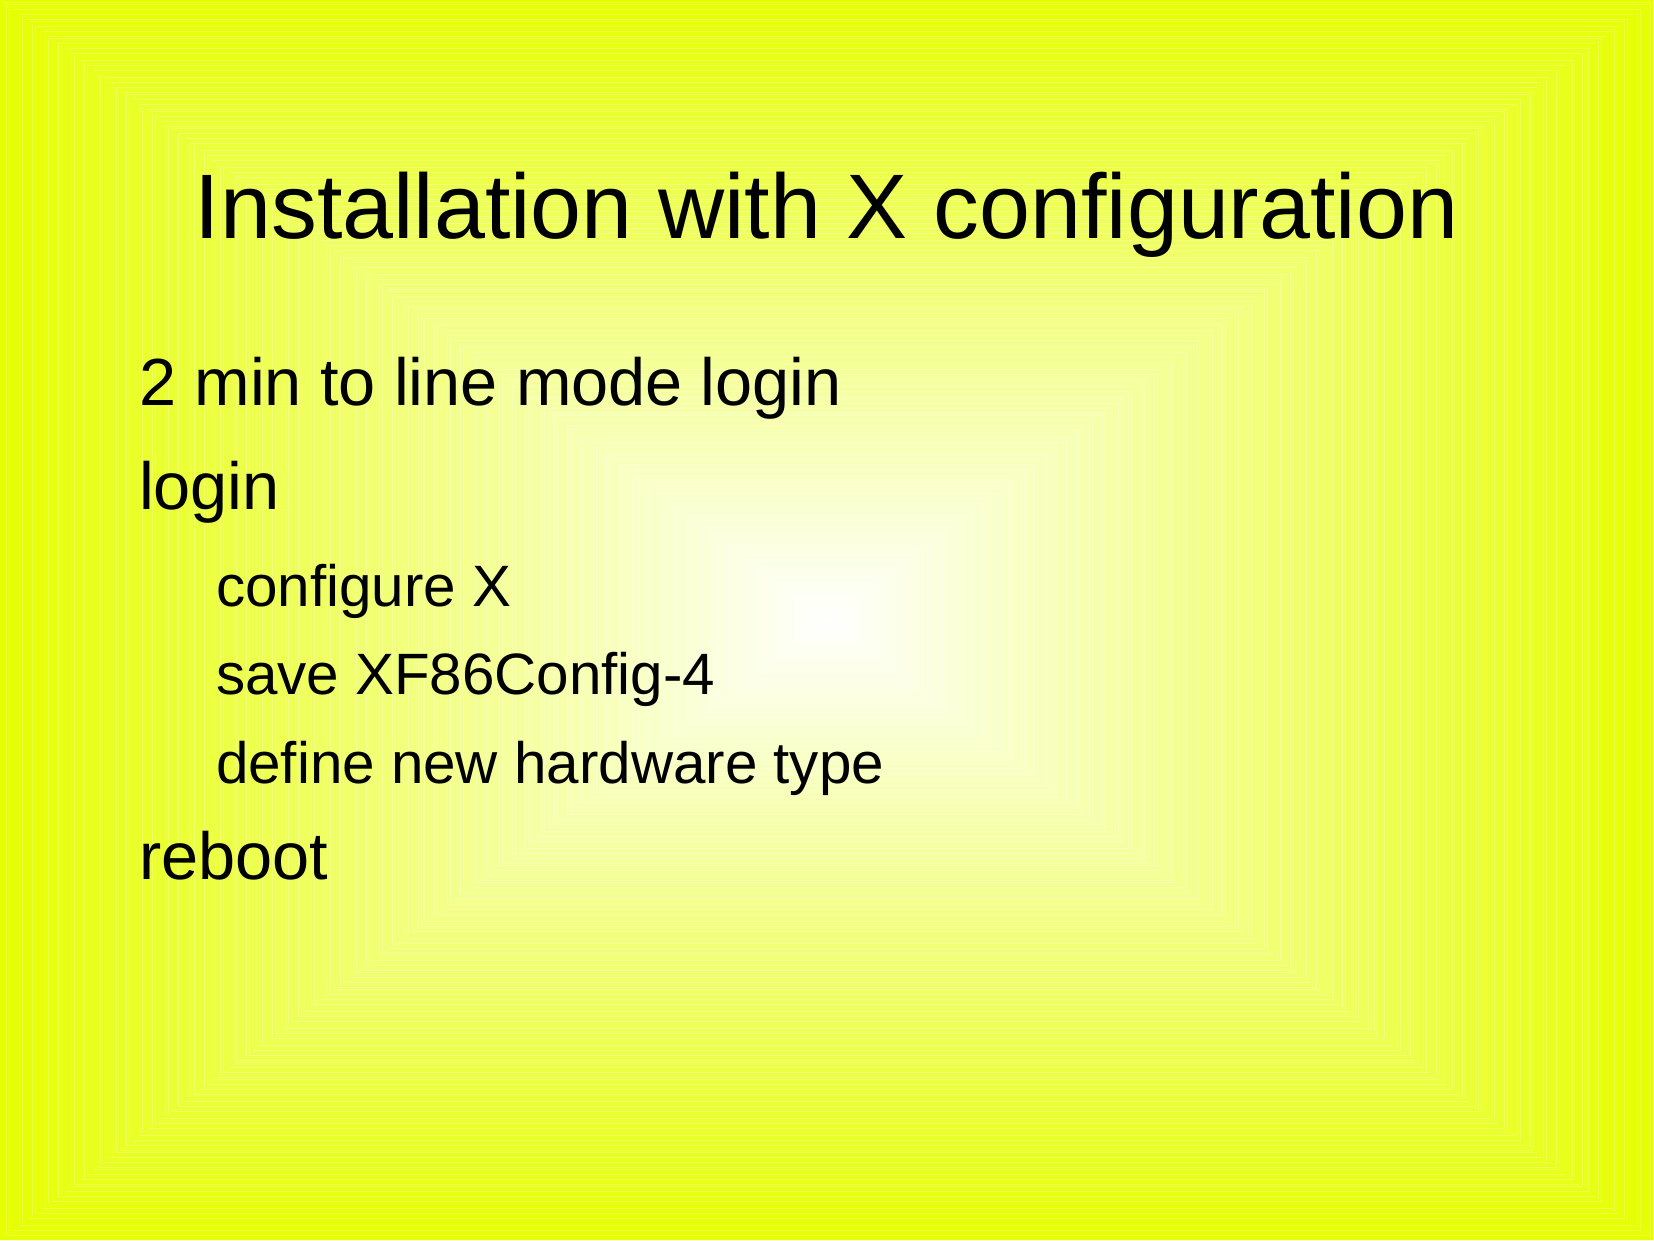

# Installation with X configuration
2 min to line mode login
login
configure X
save XF86Config-4
define new hardware type
reboot